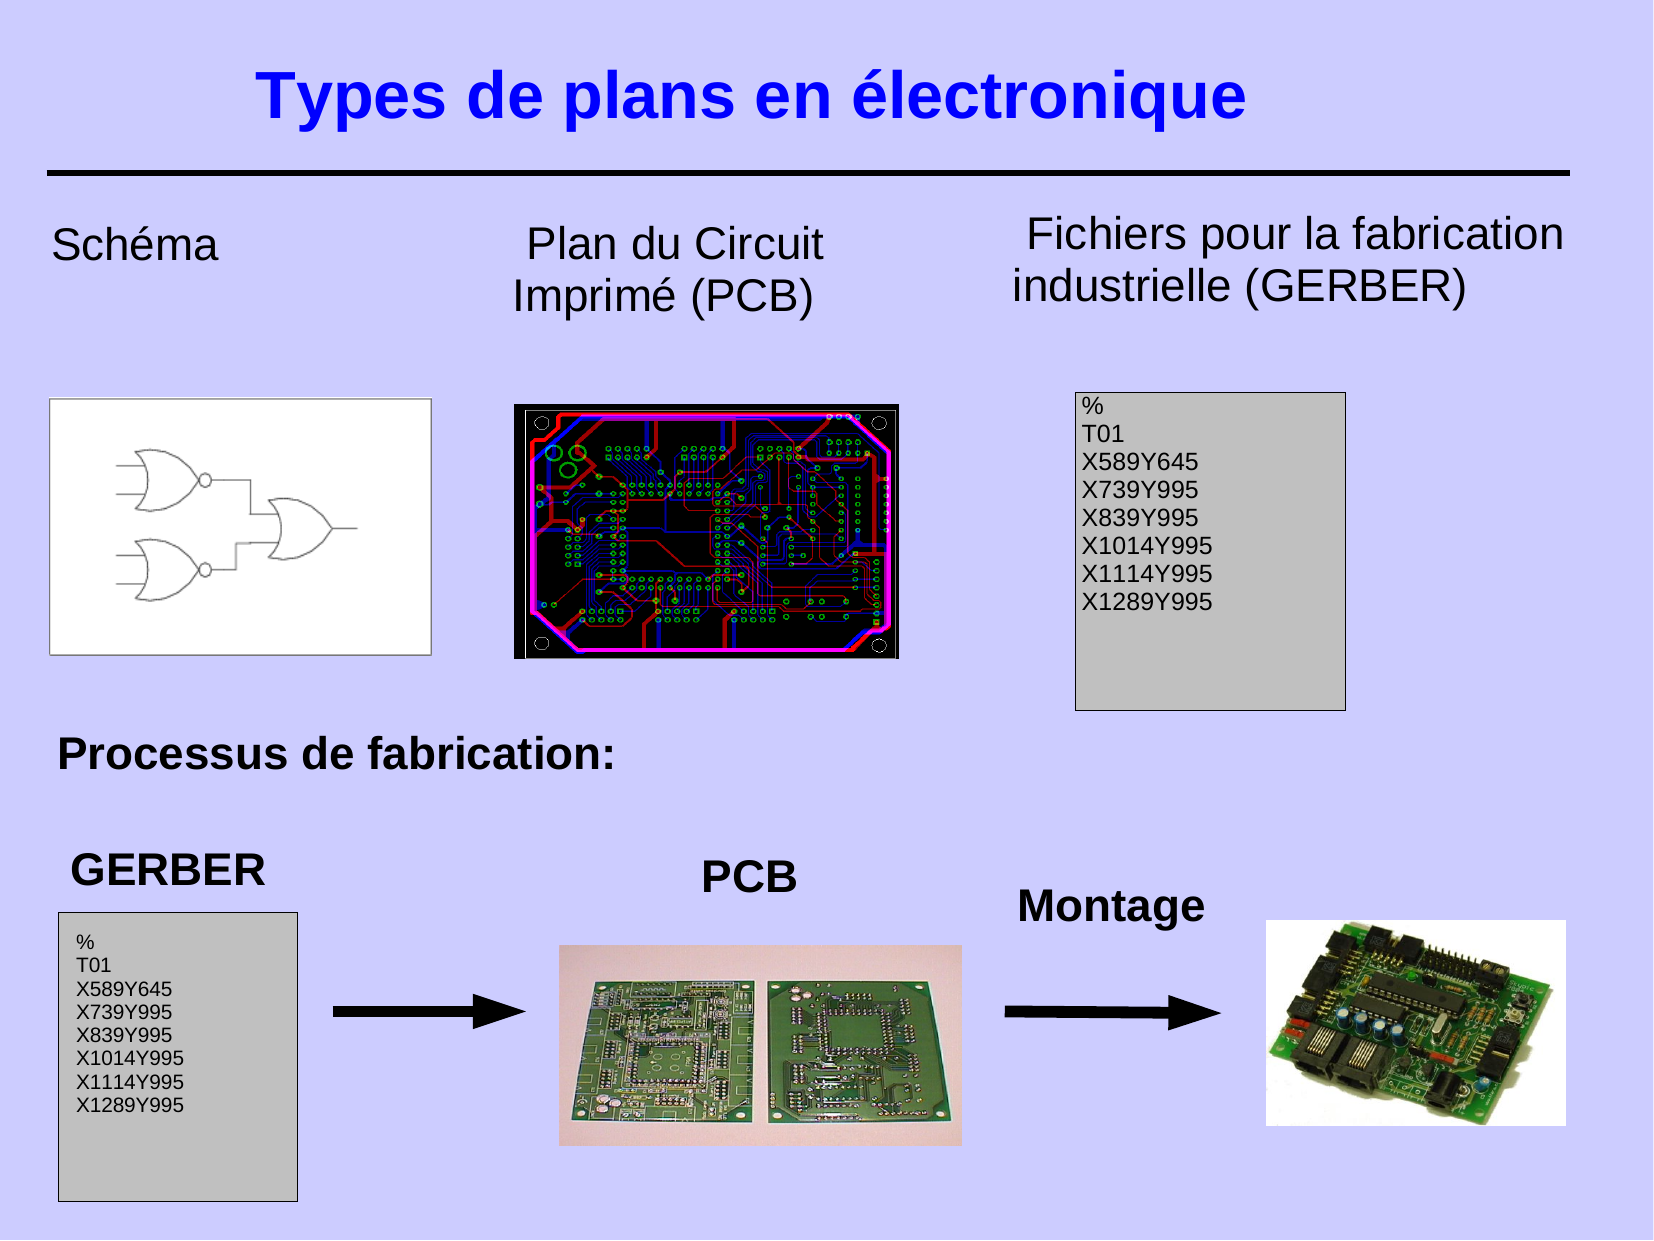

# Types de plans en électronique
 Fichiers pour la fabrication industrielle (GERBER)
 Plan du Circuit Imprimé (PCB)
 Schéma
%
T01
X589Y645
X739Y995
X839Y995
X1014Y995
X1114Y995
X1289Y995
 Processus de fabrication:
 GERBER
PCB
Montage
%
T01
X589Y645
X739Y995
X839Y995
X1014Y995
X1114Y995
X1289Y995